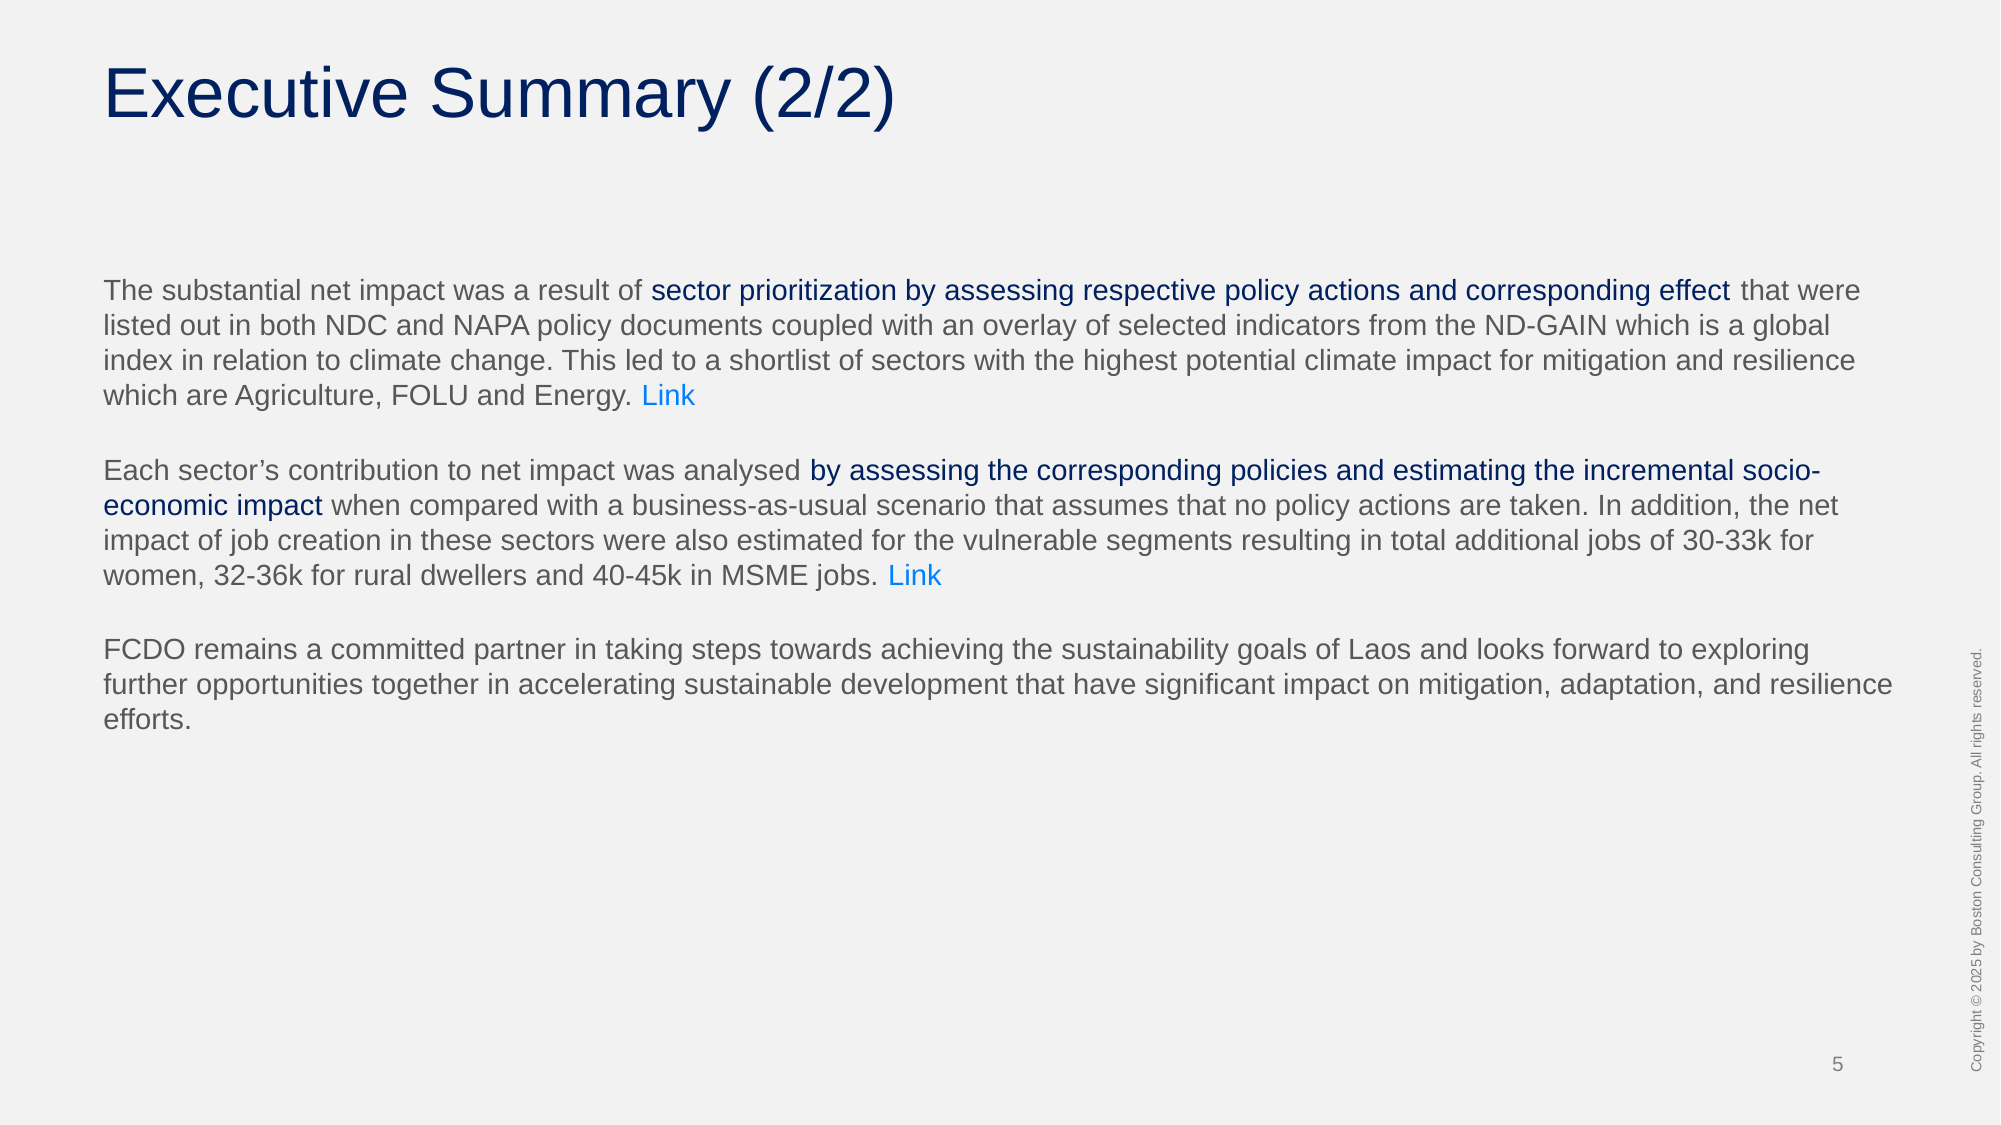

# Executive Summary (2/2)
The substantial net impact was a result of sector prioritization by assessing respective policy actions and corresponding effect that were listed out in both NDC and NAPA policy documents coupled with an overlay of selected indicators from the ND-GAIN which is a global index in relation to climate change. This led to a shortlist of sectors with the highest potential climate impact for mitigation and resilience which are Agriculture, FOLU and Energy. Link
Each sector’s contribution to net impact was analysed by assessing the corresponding policies and estimating the incremental socio-economic impact when compared with a business-as-usual scenario that assumes that no policy actions are taken. In addition, the net impact of job creation in these sectors were also estimated for the vulnerable segments resulting in total additional jobs of 30-33k for women, 32-36k for rural dwellers and 40-45k in MSME jobs. Link
FCDO remains a committed partner in taking steps towards achieving the sustainability goals of Laos and looks forward to exploring further opportunities together in accelerating sustainable development that have significant impact on mitigation, adaptation, and resilience efforts.